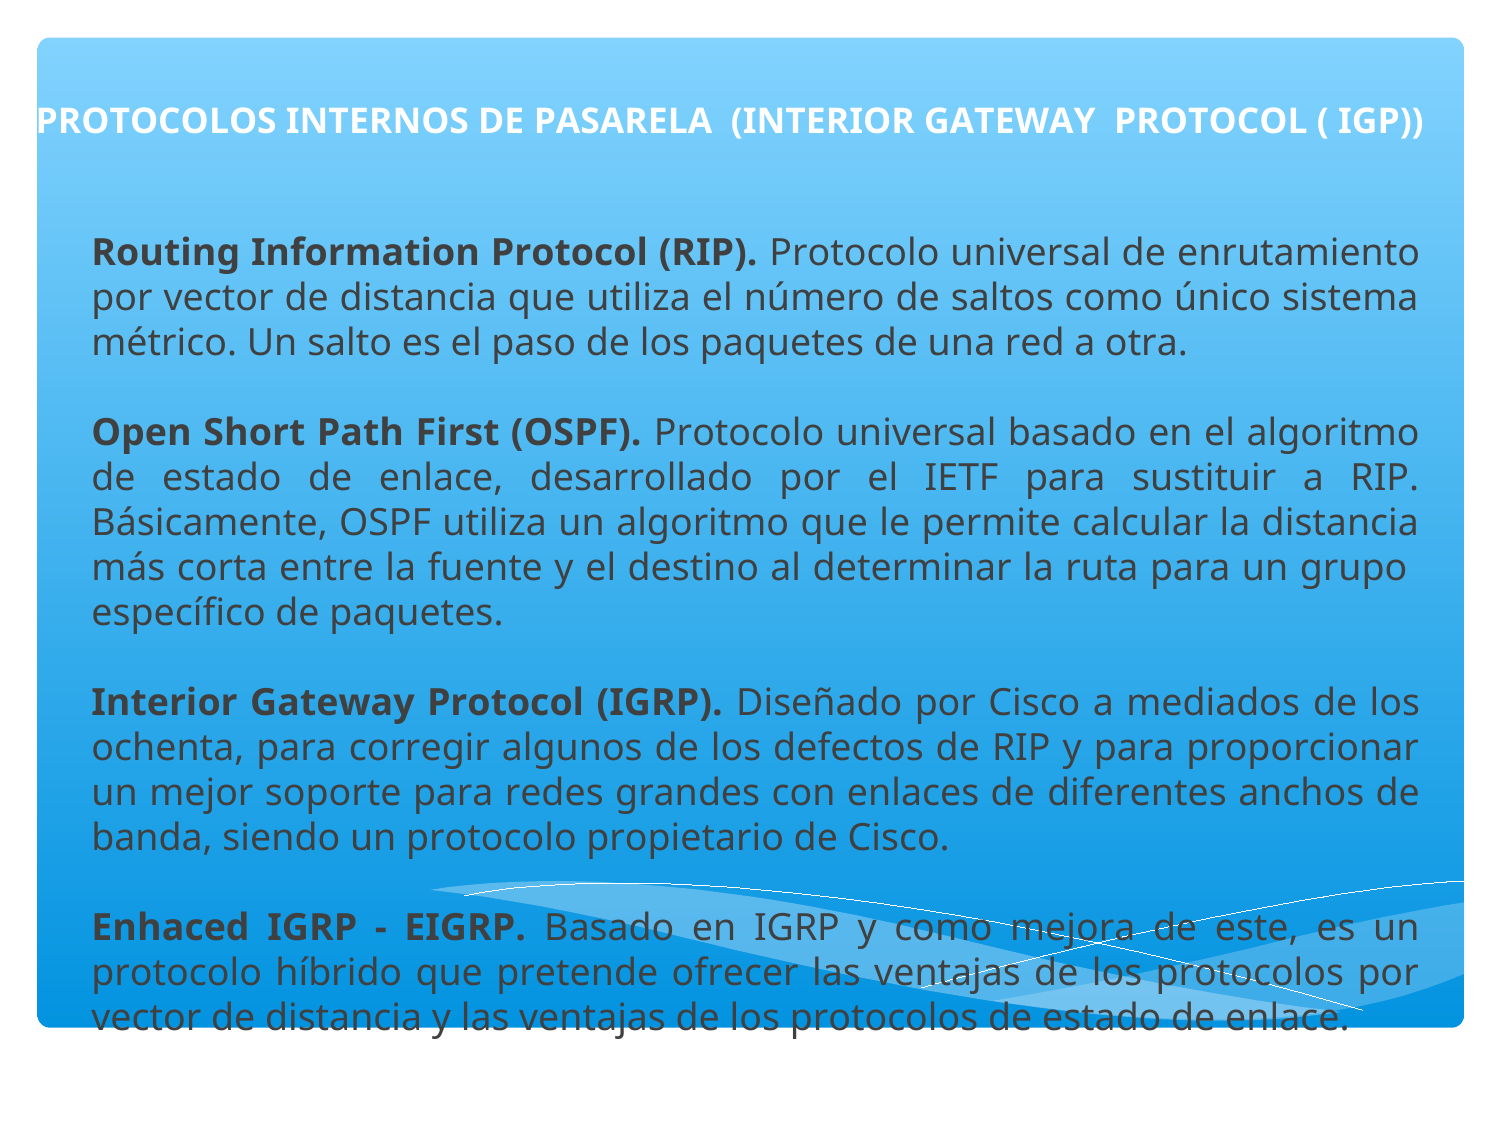

PROTOCOLOS INTERNOS DE PASARELA (INTERIOR GATEWAY PROTOCOL ( IGP))
Routing Information Protocol (RIP). Protocolo universal de enrutamiento por vector de distancia que utiliza el número de saltos como único sistema métrico. Un salto es el paso de los paquetes de una red a otra.
Open Short Path First (OSPF). Protocolo universal basado en el algoritmo de estado de enlace, desarrollado por el IETF para sustituir a RIP. Básicamente, OSPF utiliza un algoritmo que le permite calcular la distancia más corta entre la fuente y el destino al determinar la ruta para un grupo específico de paquetes.
Interior Gateway Protocol (IGRP). Diseñado por Cisco a mediados de los ochenta, para corregir algunos de los defectos de RIP y para proporcionar un mejor soporte para redes grandes con enlaces de diferentes anchos de banda, siendo un protocolo propietario de Cisco.
Enhaced IGRP - EIGRP. Basado en IGRP y como mejora de este, es un protocolo híbrido que pretende ofrecer las ventajas de los protocolos por vector de distancia y las ventajas de los protocolos de estado de enlace.